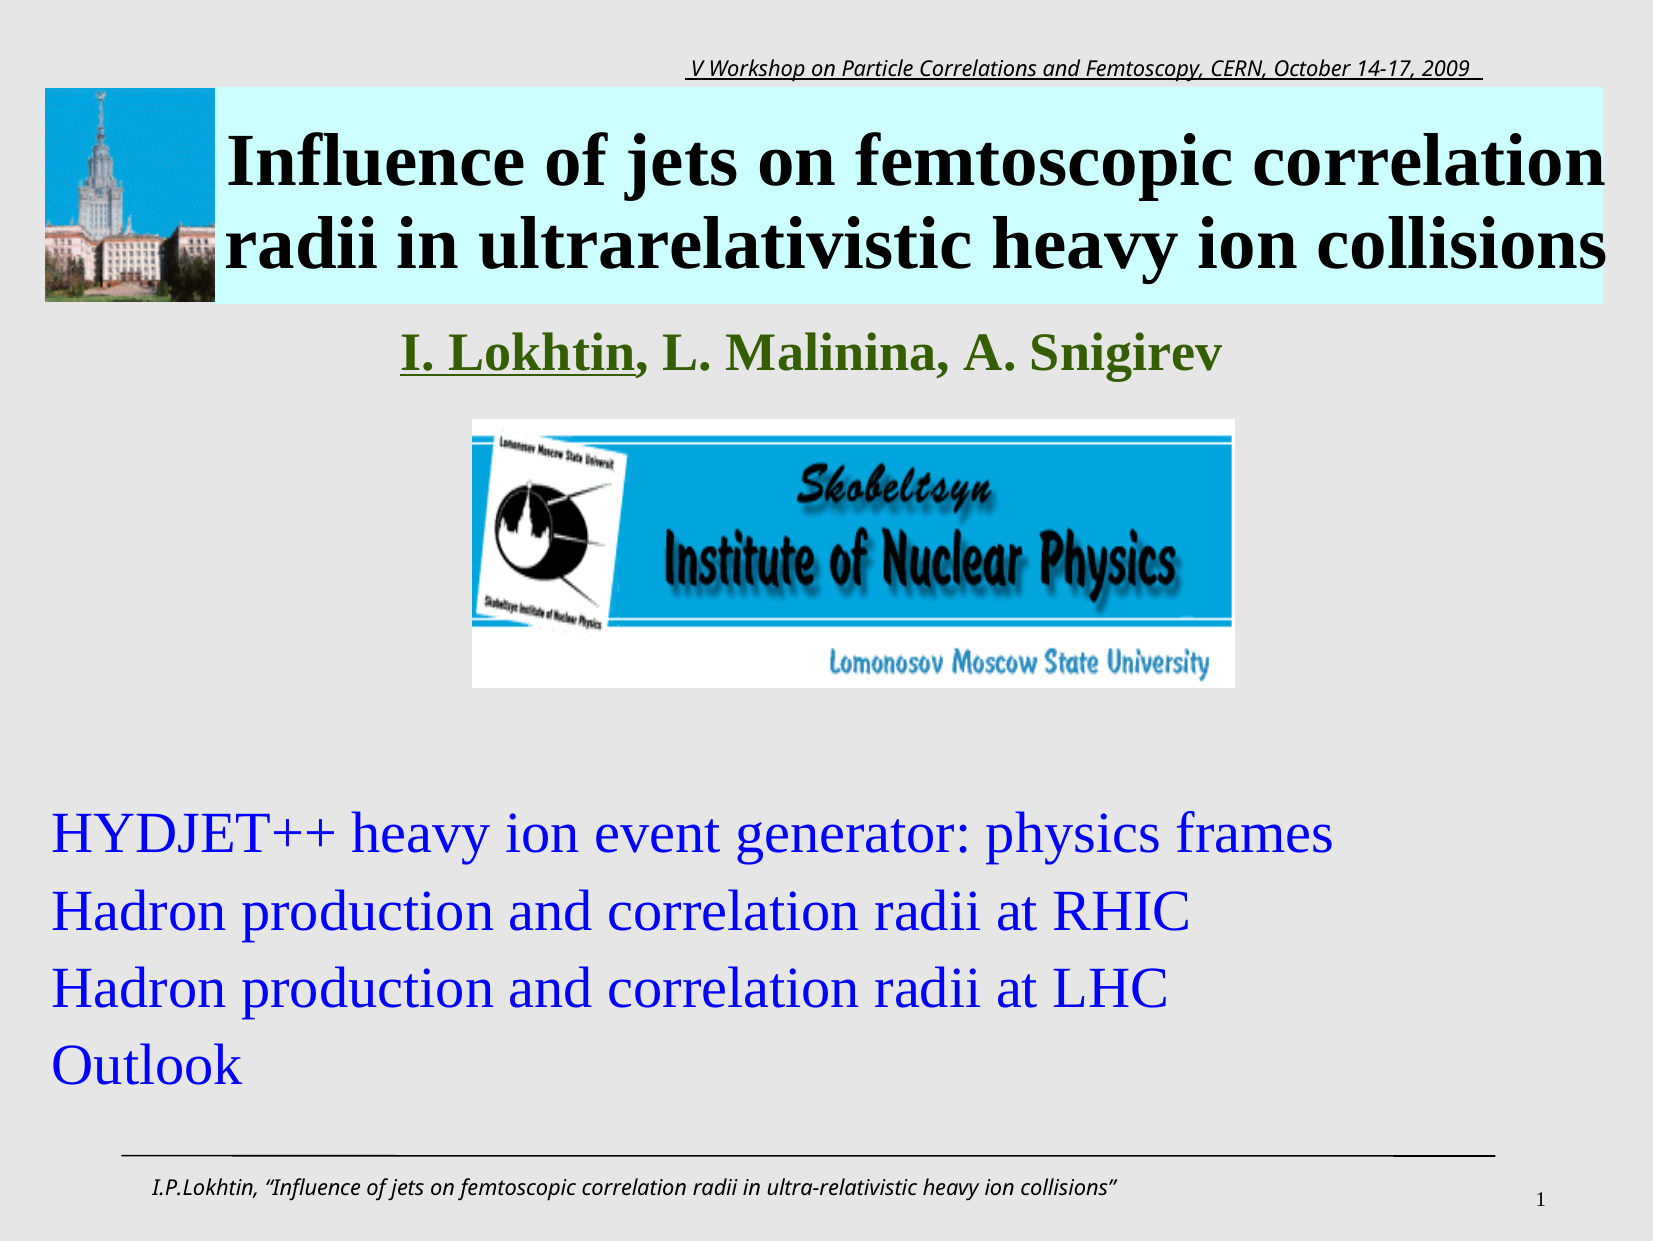

# Influence of jets on femtoscopic correlation radii in ultrarelativistic heavy ion collisions
I. Lokhtin, L. Malinina, A. Snigirev
 HYDJET++ heavy ion event generator: physics frames
 Hadron production and correlation radii at RHIC
 Hadron production and correlation radii at LHC
 Outlook